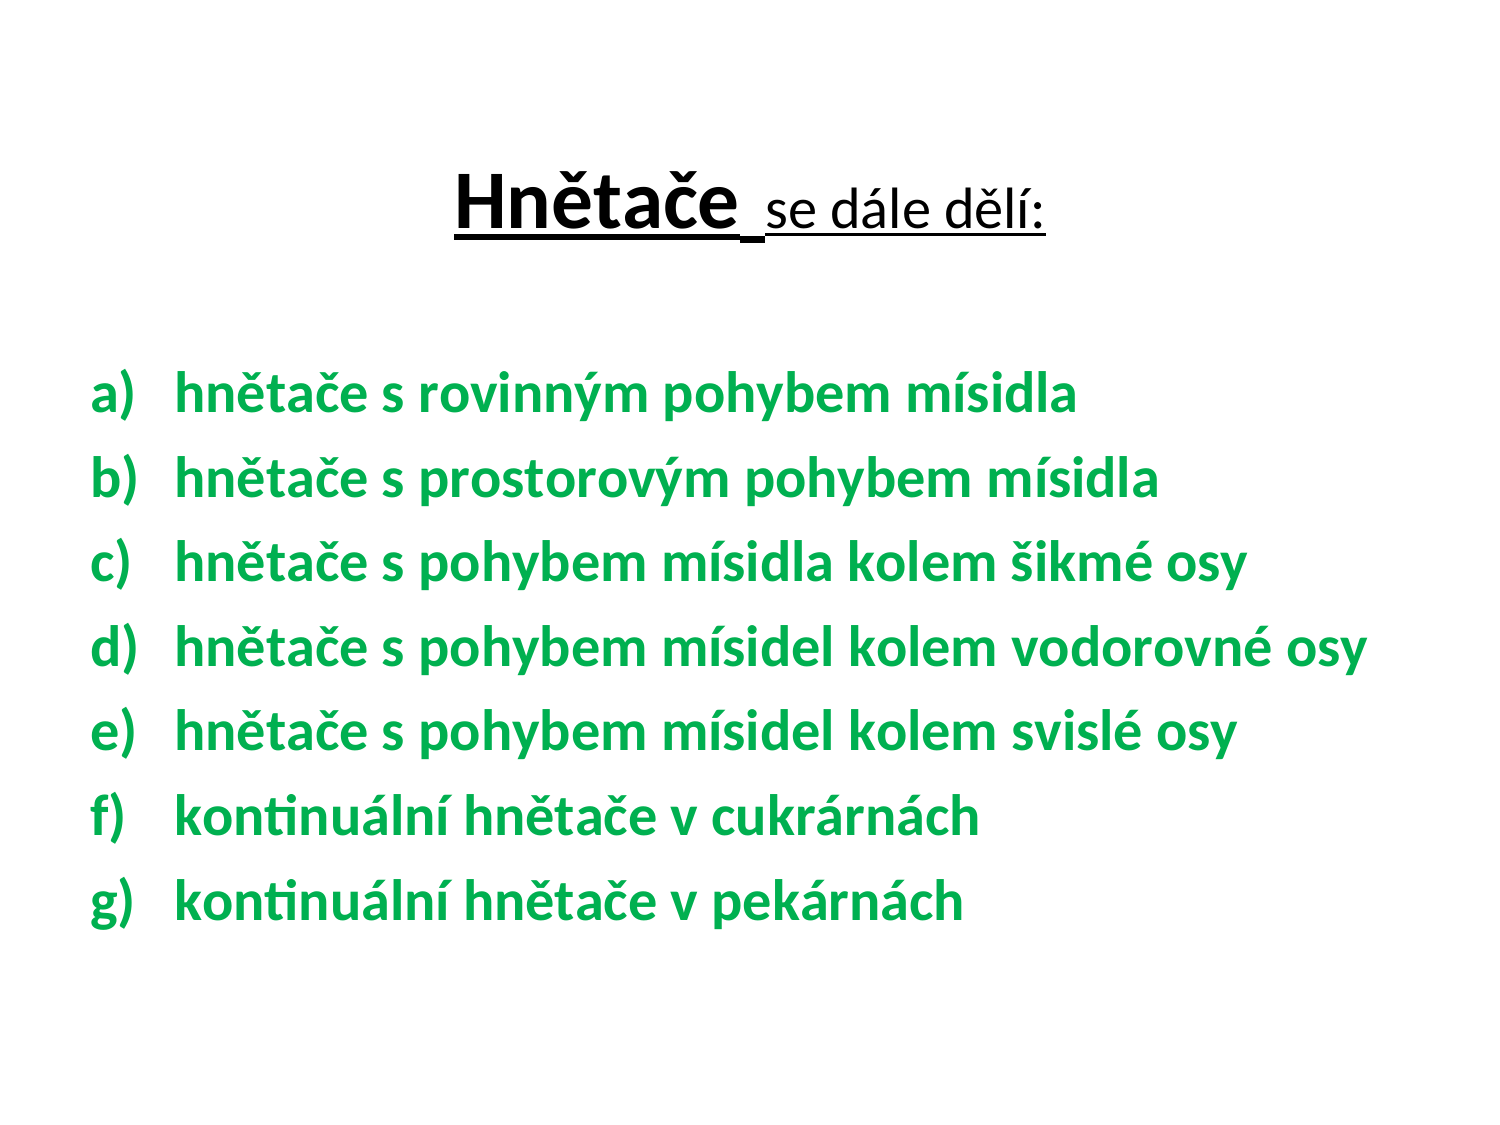

# Hnětače se dále dělí:
hnětače s rovinným pohybem mísidla
hnětače s prostorovým pohybem mísidla
hnětače s pohybem mísidla kolem šikmé osy
hnětače s pohybem mísidel kolem vodorovné osy
hnětače s pohybem mísidel kolem svislé osy
kontinuální hnětače v cukrárnách
kontinuální hnětače v pekárnách